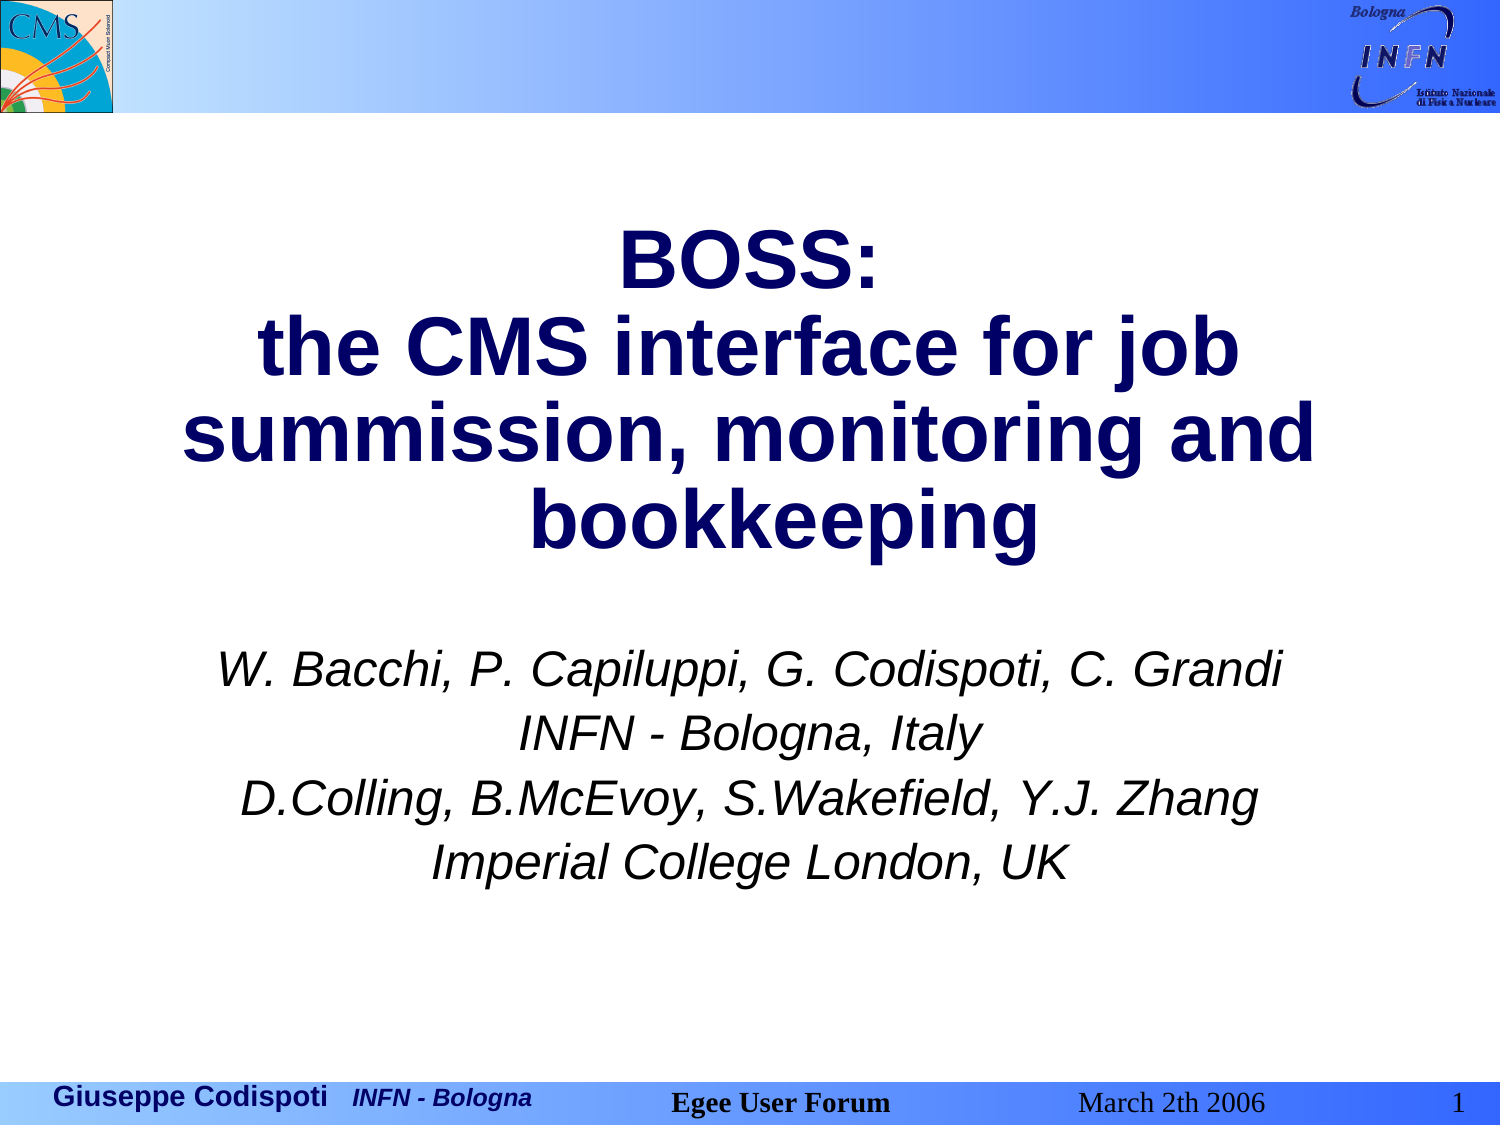

# BOSS: the CMS interface for job summission, monitoring and bookkeeping
W. Bacchi, P. Capiluppi, G. Codispoti, C. Grandi
INFN - Bologna, Italy
D.Colling, B.McEvoy, S.Wakefield, Y.J. Zhang
Imperial College London, UK
Egee User Forum
March 2th 2006
1